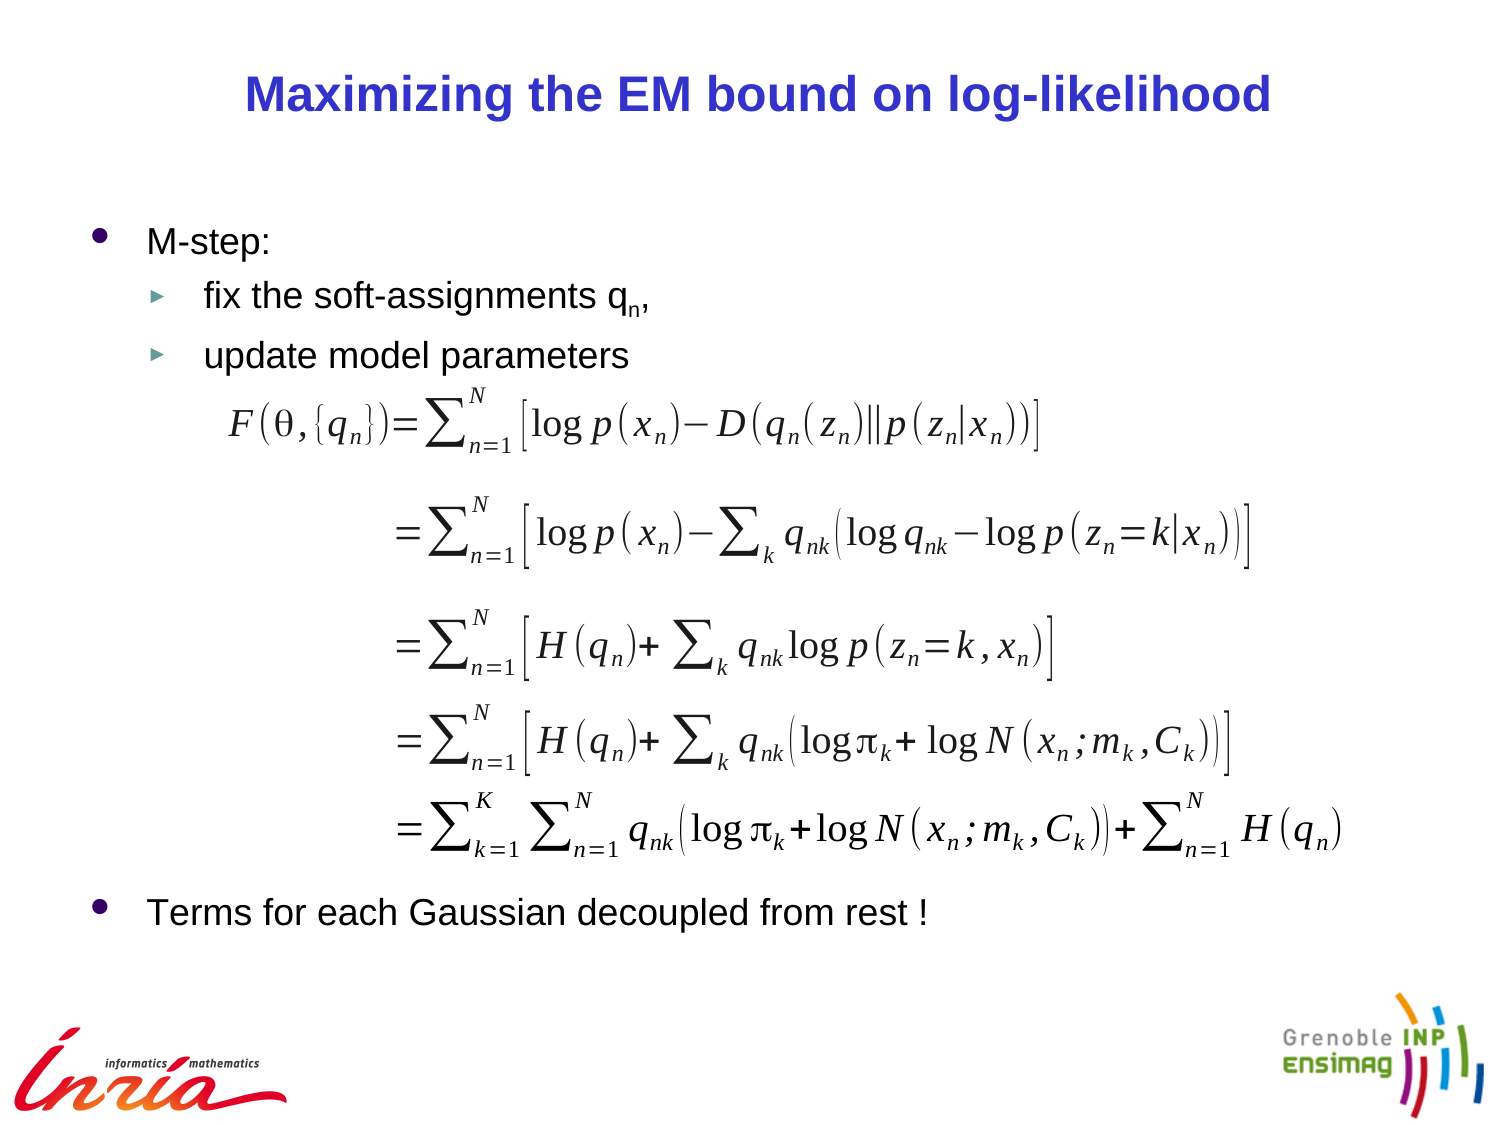

# Maximizing the EM bound on log-likelihood
M-step:
fix the soft-assignments qn,
update model parameters
Terms for each Gaussian decoupled from rest !